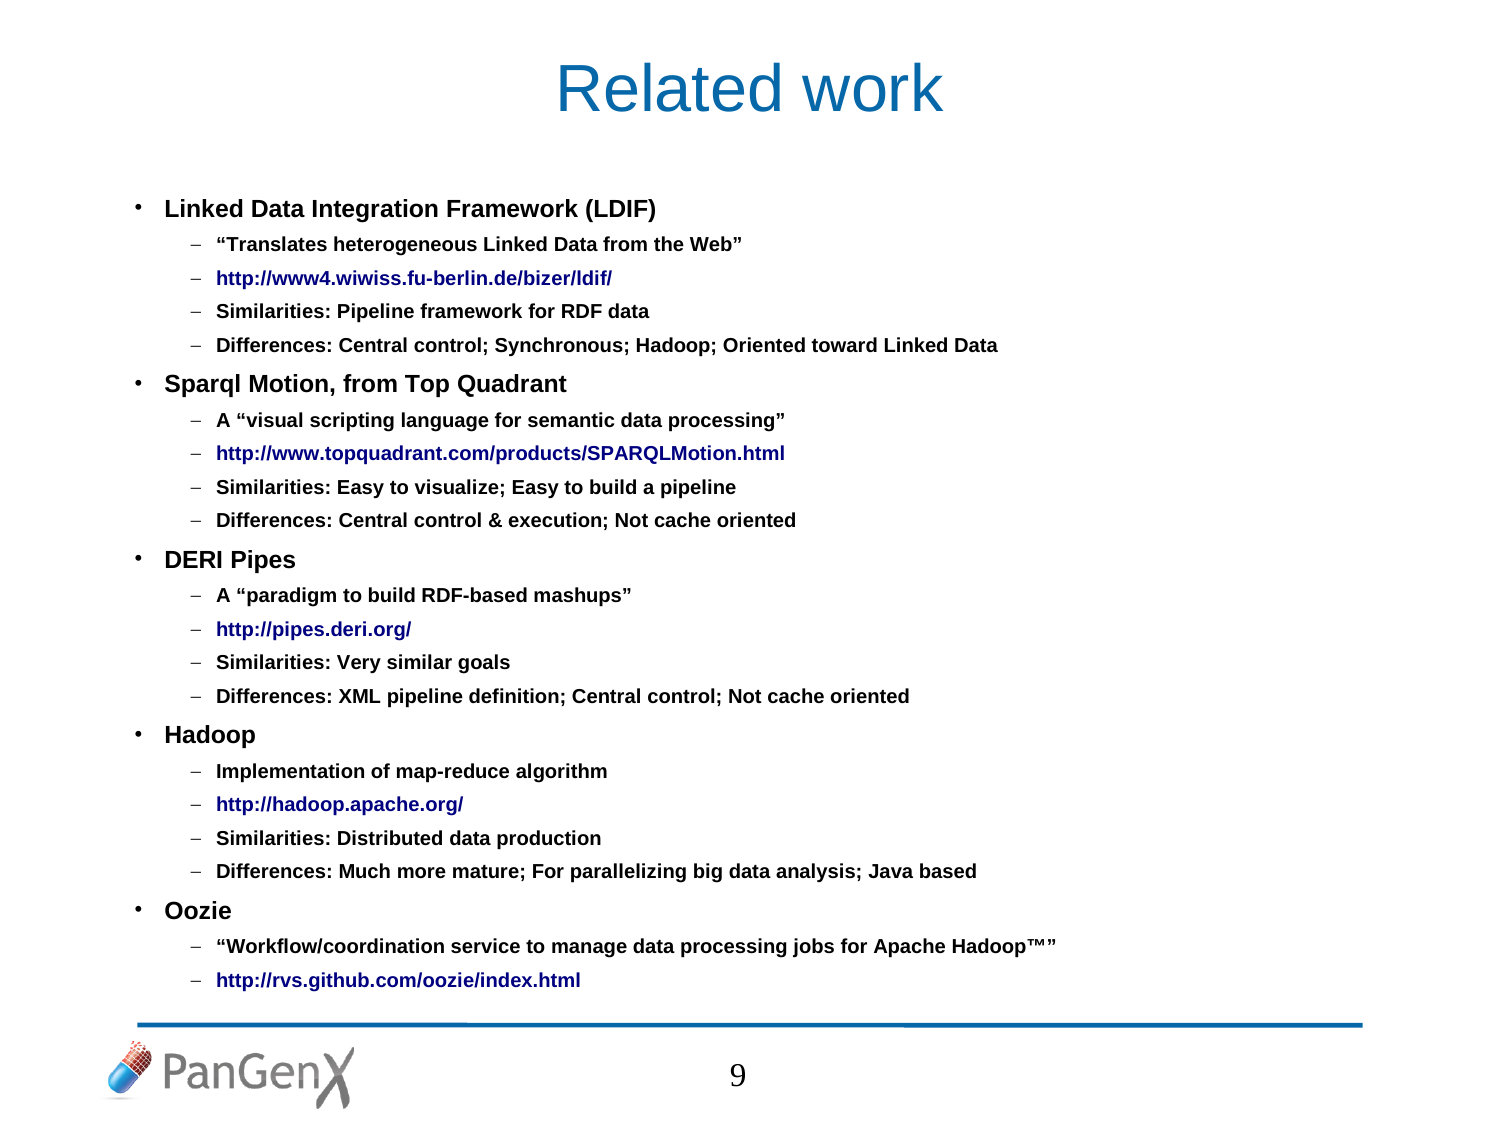

# Related work
Linked Data Integration Framework (LDIF)
“Translates heterogeneous Linked Data from the Web”
http://www4.wiwiss.fu-berlin.de/bizer/ldif/
Similarities: Pipeline framework for RDF data
Differences: Central control; Synchronous; Hadoop; Oriented toward Linked Data
Sparql Motion, from Top Quadrant
A “visual scripting language for semantic data processing”
http://www.topquadrant.com/products/SPARQLMotion.html
Similarities: Easy to visualize; Easy to build a pipeline
Differences: Central control & execution; Not cache oriented
DERI Pipes
A “paradigm to build RDF-based mashups”
http://pipes.deri.org/
Similarities: Very similar goals
Differences: XML pipeline definition; Central control; Not cache oriented
Hadoop
Implementation of map-reduce algorithm
http://hadoop.apache.org/
Similarities: Distributed data production
Differences: Much more mature; For parallelizing big data analysis; Java based
Oozie
“Workflow/coordination service to manage data processing jobs for Apache Hadoop™”
http://rvs.github.com/oozie/index.html
9